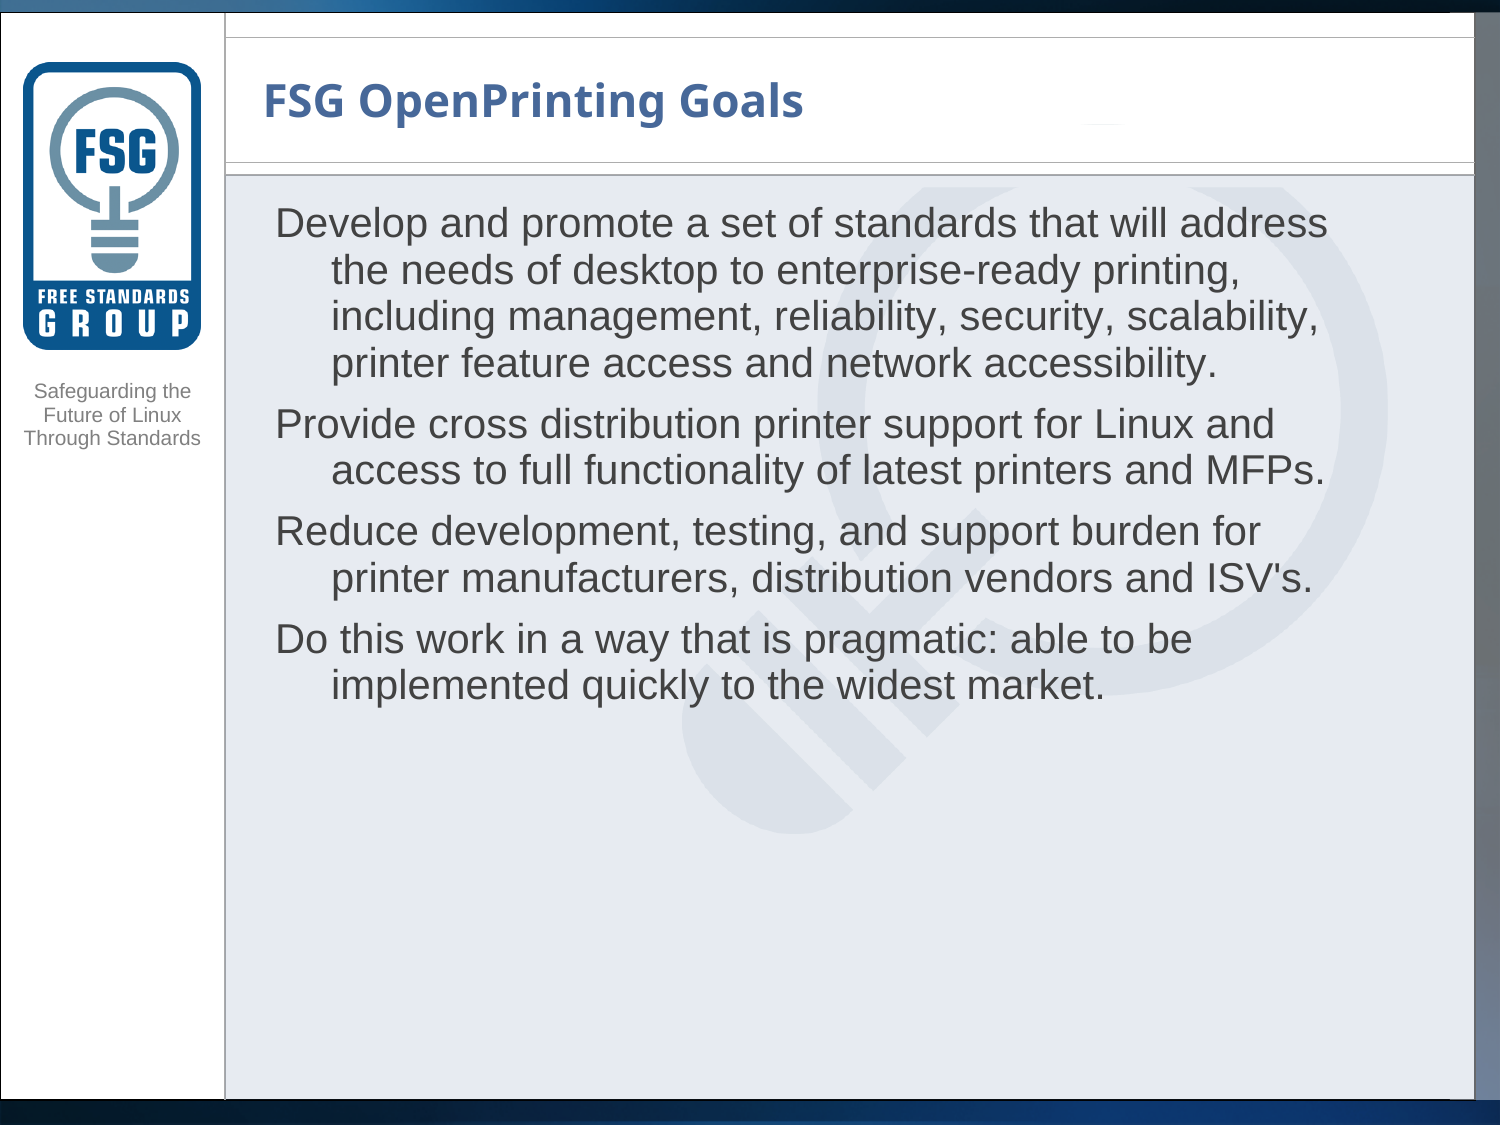

# FSG OpenPrinting Goals
Develop and promote a set of standards that will address the needs of desktop to enterprise-ready printing, including management, reliability, security, scalability, printer feature access and network accessibility.
Provide cross distribution printer support for Linux and access to full functionality of latest printers and MFPs.
Reduce development, testing, and support burden for printer manufacturers, distribution vendors and ISV's.
Do this work in a way that is pragmatic: able to be implemented quickly to the widest market.